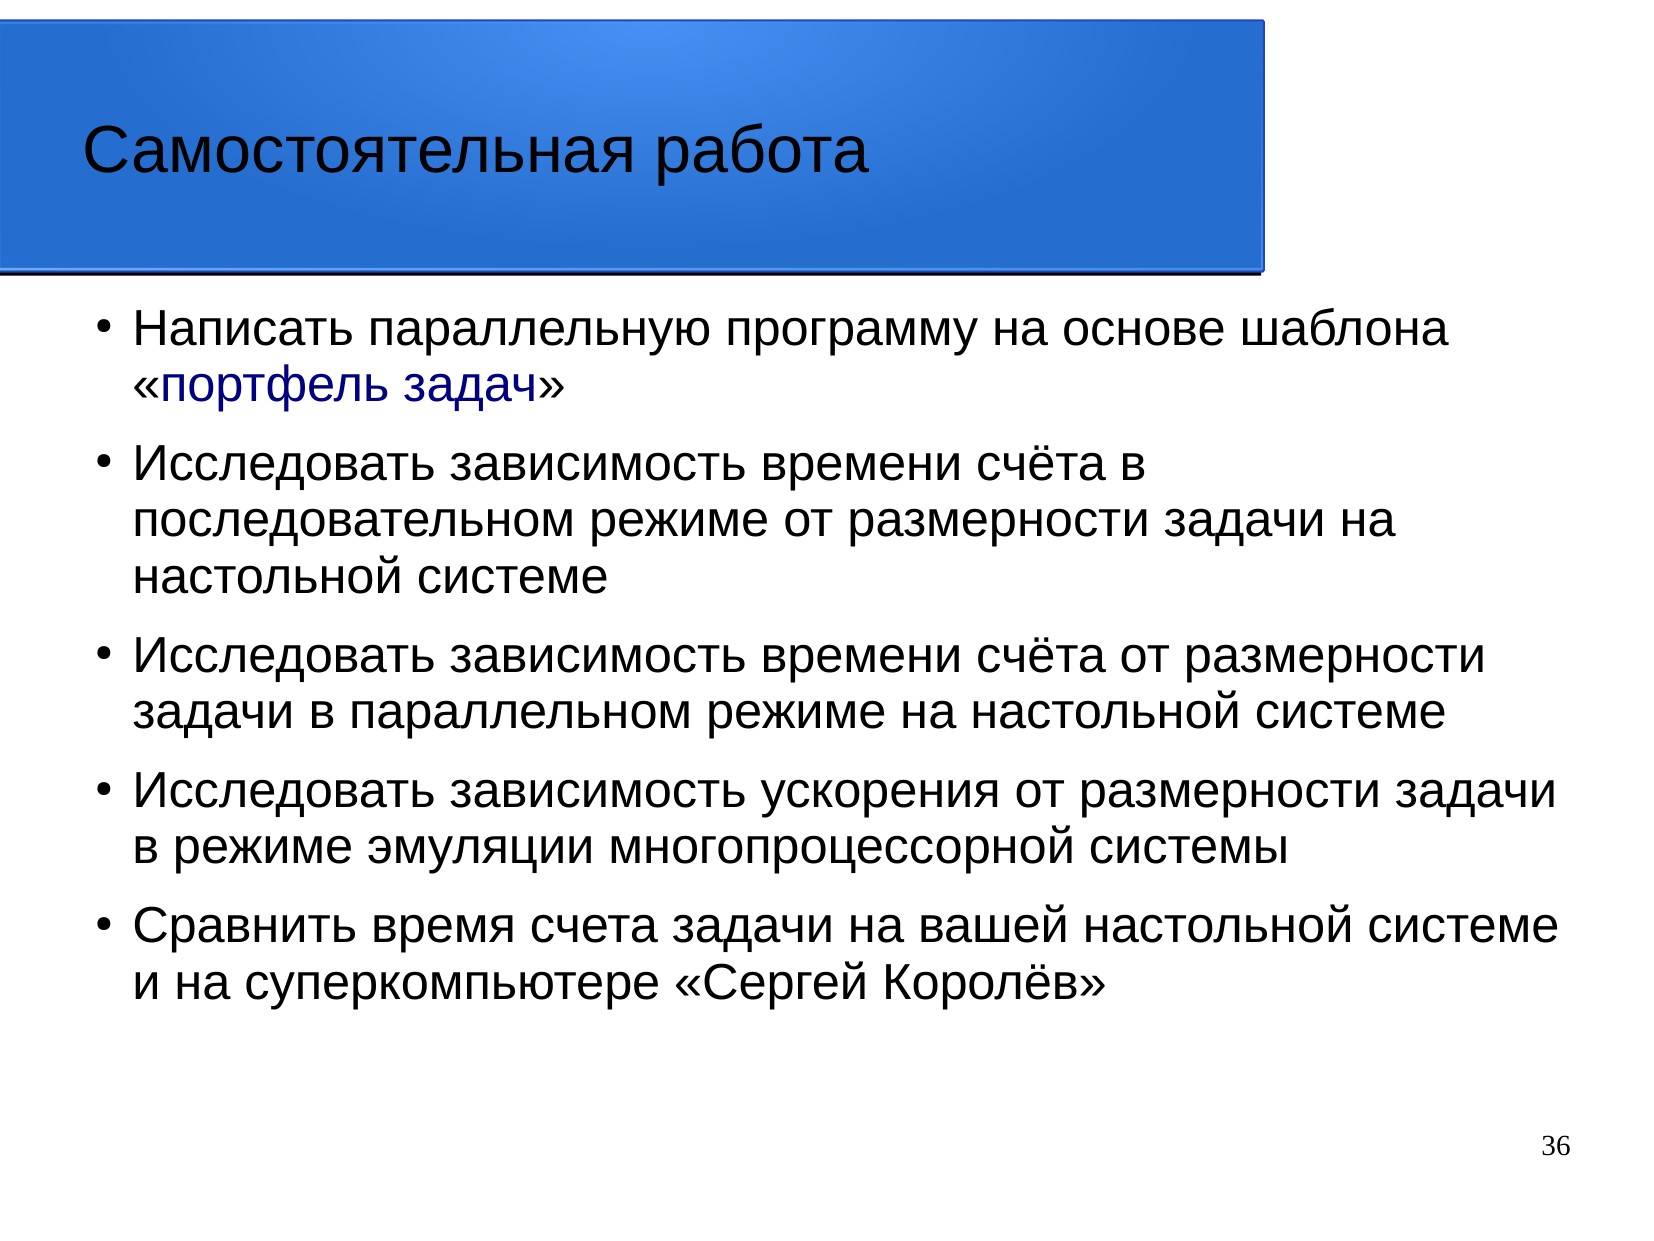

# Самостоятельная работа
Написать параллельную программу на основе шаблона «портфель задач»
Исследовать зависимость времени счёта в последовательном режиме от размерности задачи на настольной системе
Исследовать зависимость времени счёта от размерности задачи в параллельном режиме на настольной системе
Исследовать зависимость ускорения от размерности задачи в режиме эмуляции многопроцессорной системы
Сравнить время счета задачи на вашей настольной системе и на суперкомпьютере «Сергей Королёв»
36